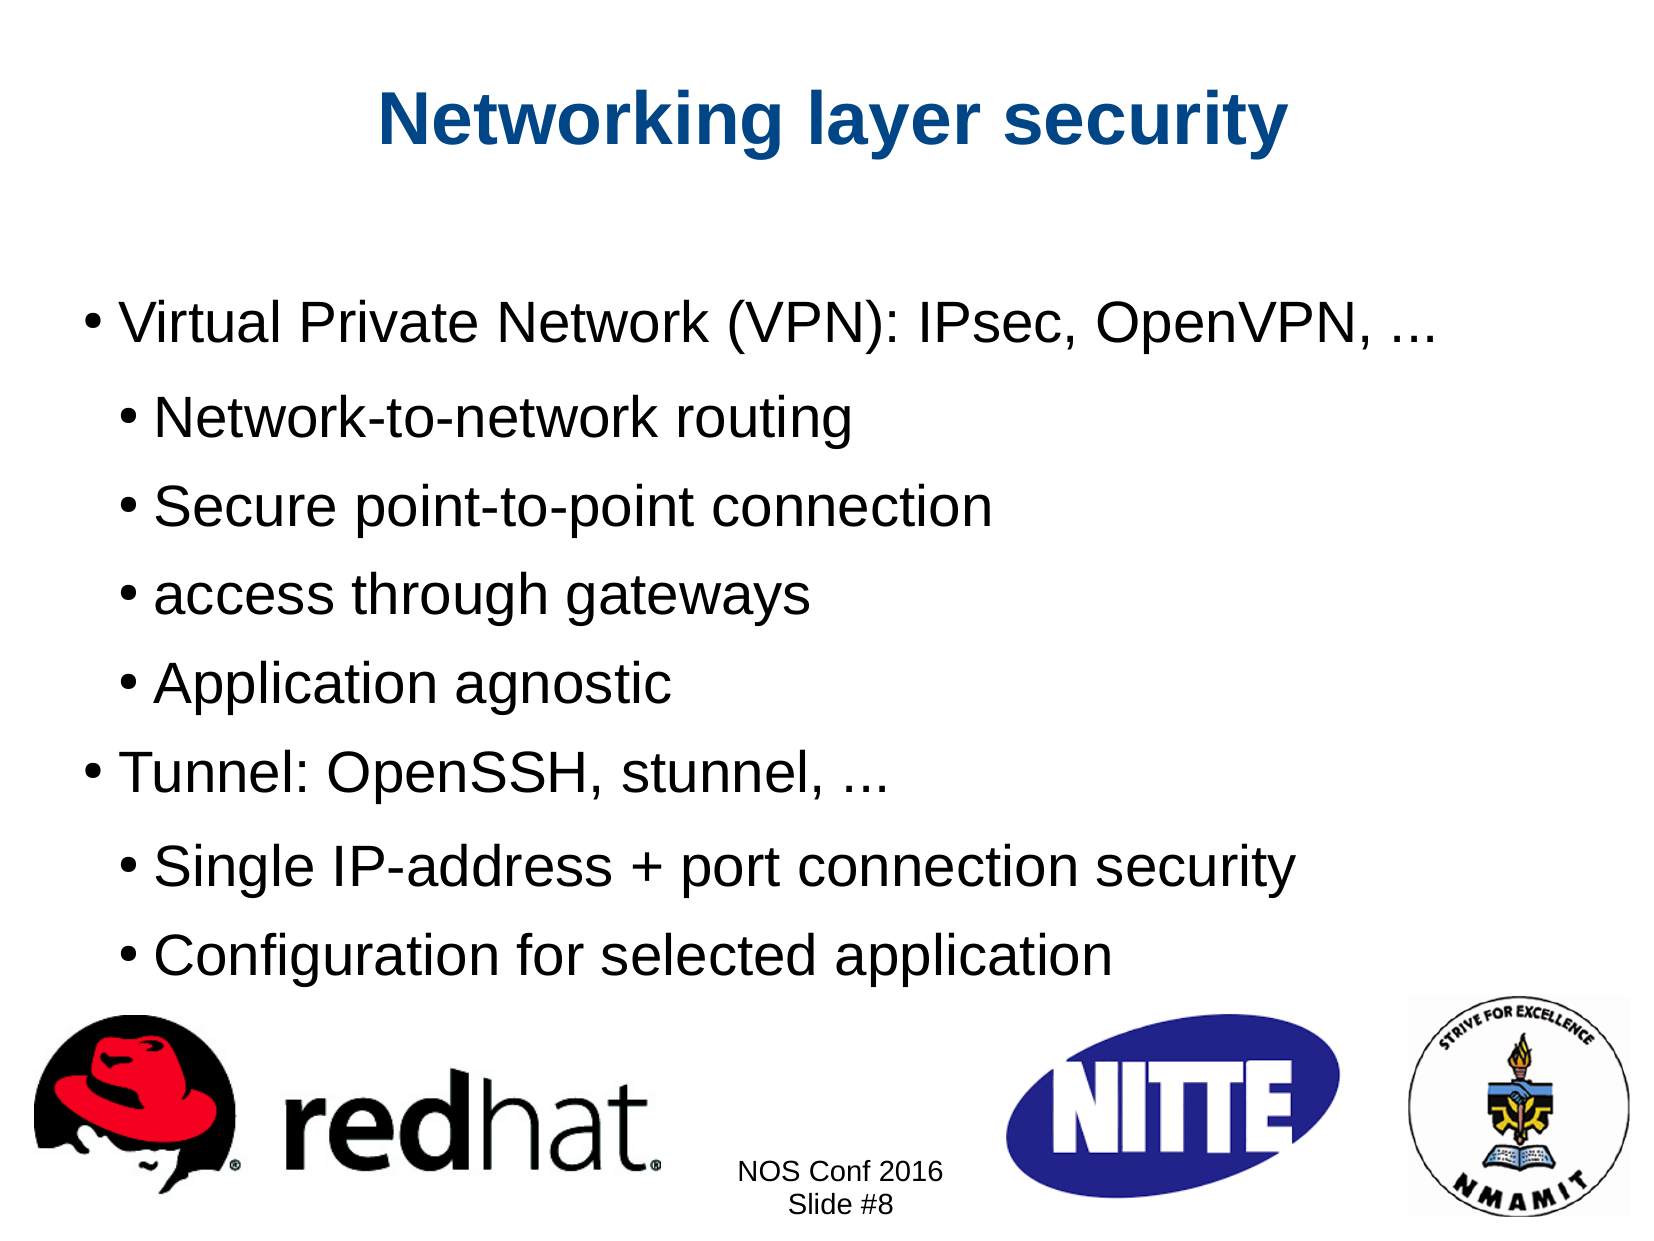

Networking layer security
# Virtual Private Network (VPN): IPsec, OpenVPN, ...
Network-to-network routing
Secure point-to-point connection
access through gateways
Application agnostic
Tunnel: OpenSSH, stunnel, ...
Single IP-address + port connection security
Configuration for selected application
FOSDEM, 31 January 2015
8